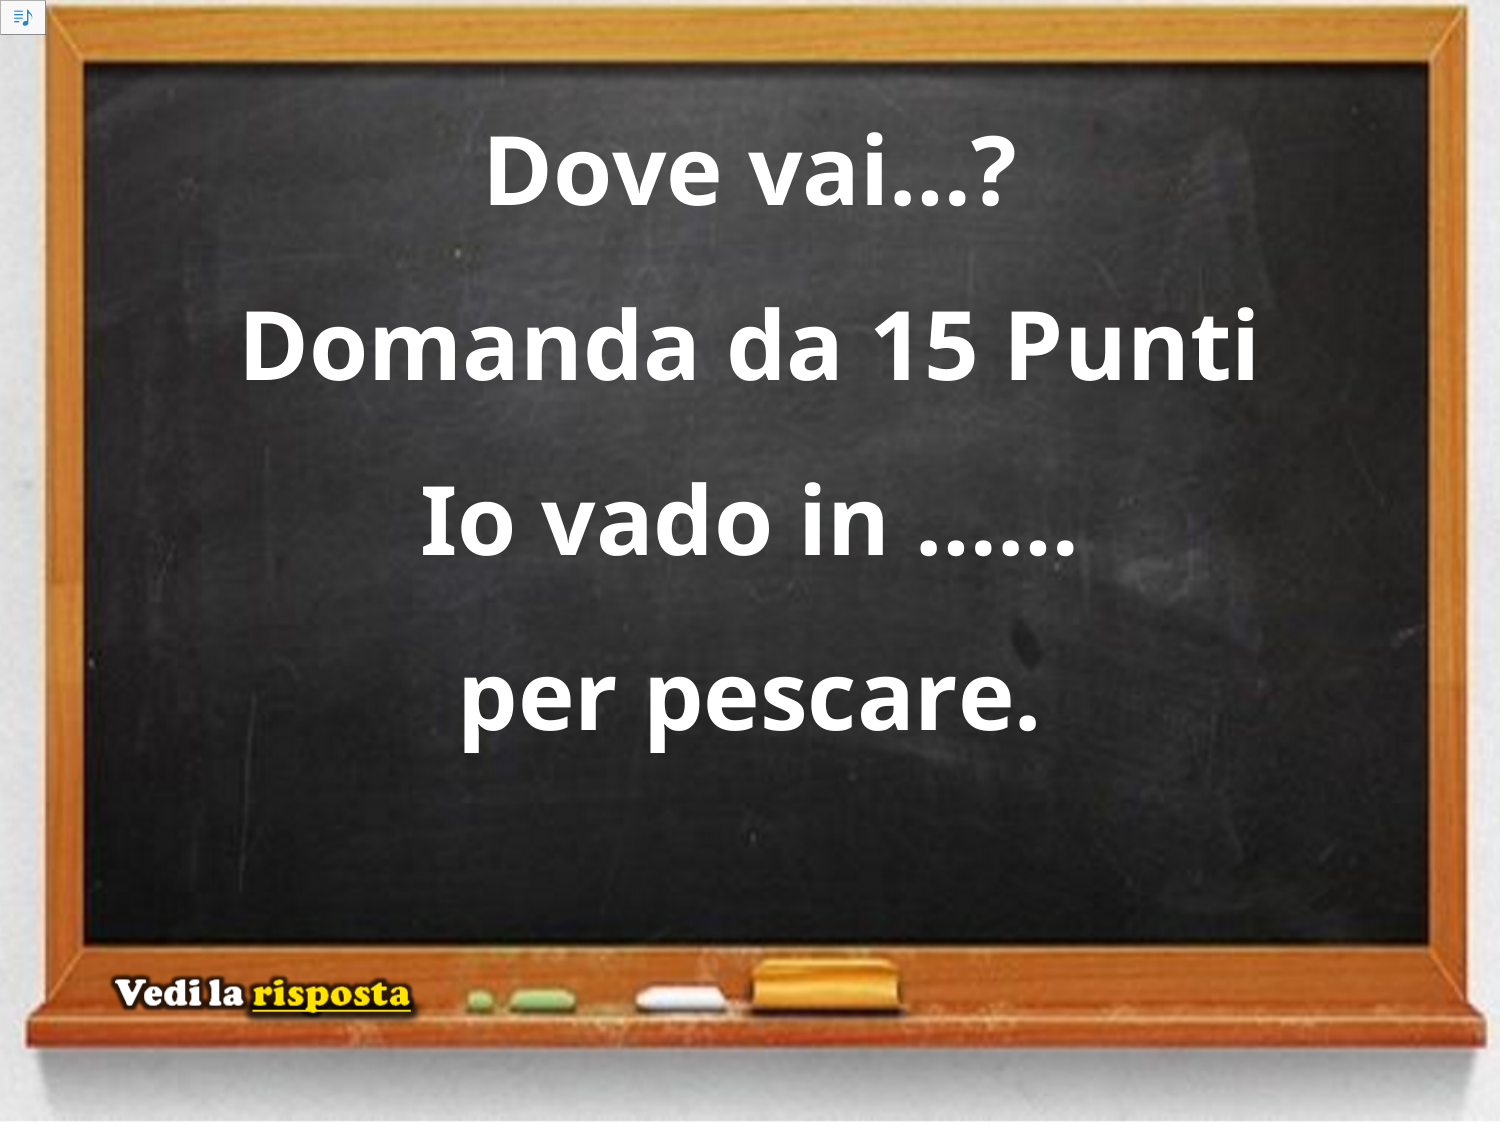

Dove vai…?
Domanda da 15 Punti
Io vado in ……
per pescare.